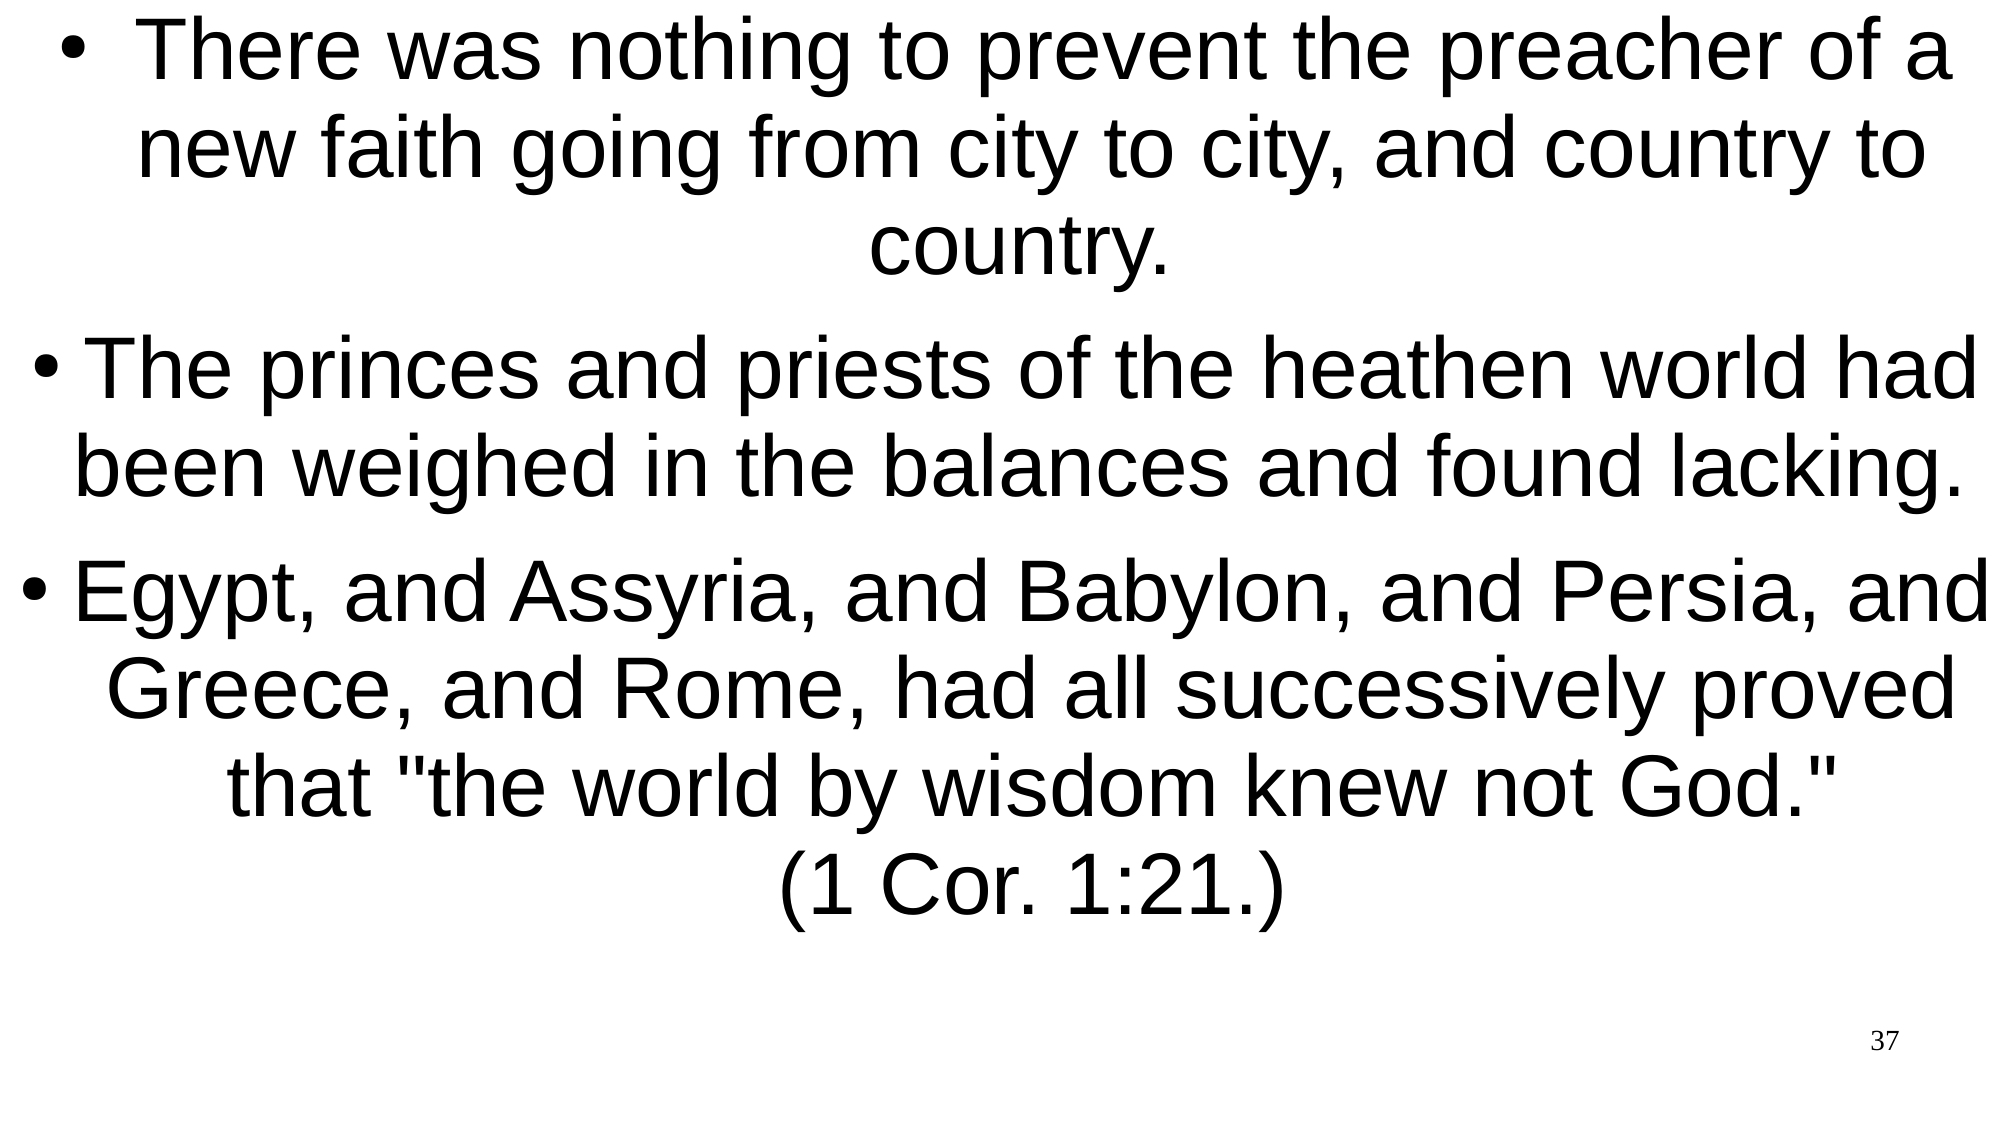

# There was nothing to prevent the preacher of a new faith going from city to city, and country to country.
The princes and priests of the heathen world had been weighed in the balances and found lacking.
Egypt, and Assyria, and Babylon, and Persia, and Greece, and Rome, had all successively proved that "the world by wisdom knew not God."
 (1 Cor. 1:21.)
37